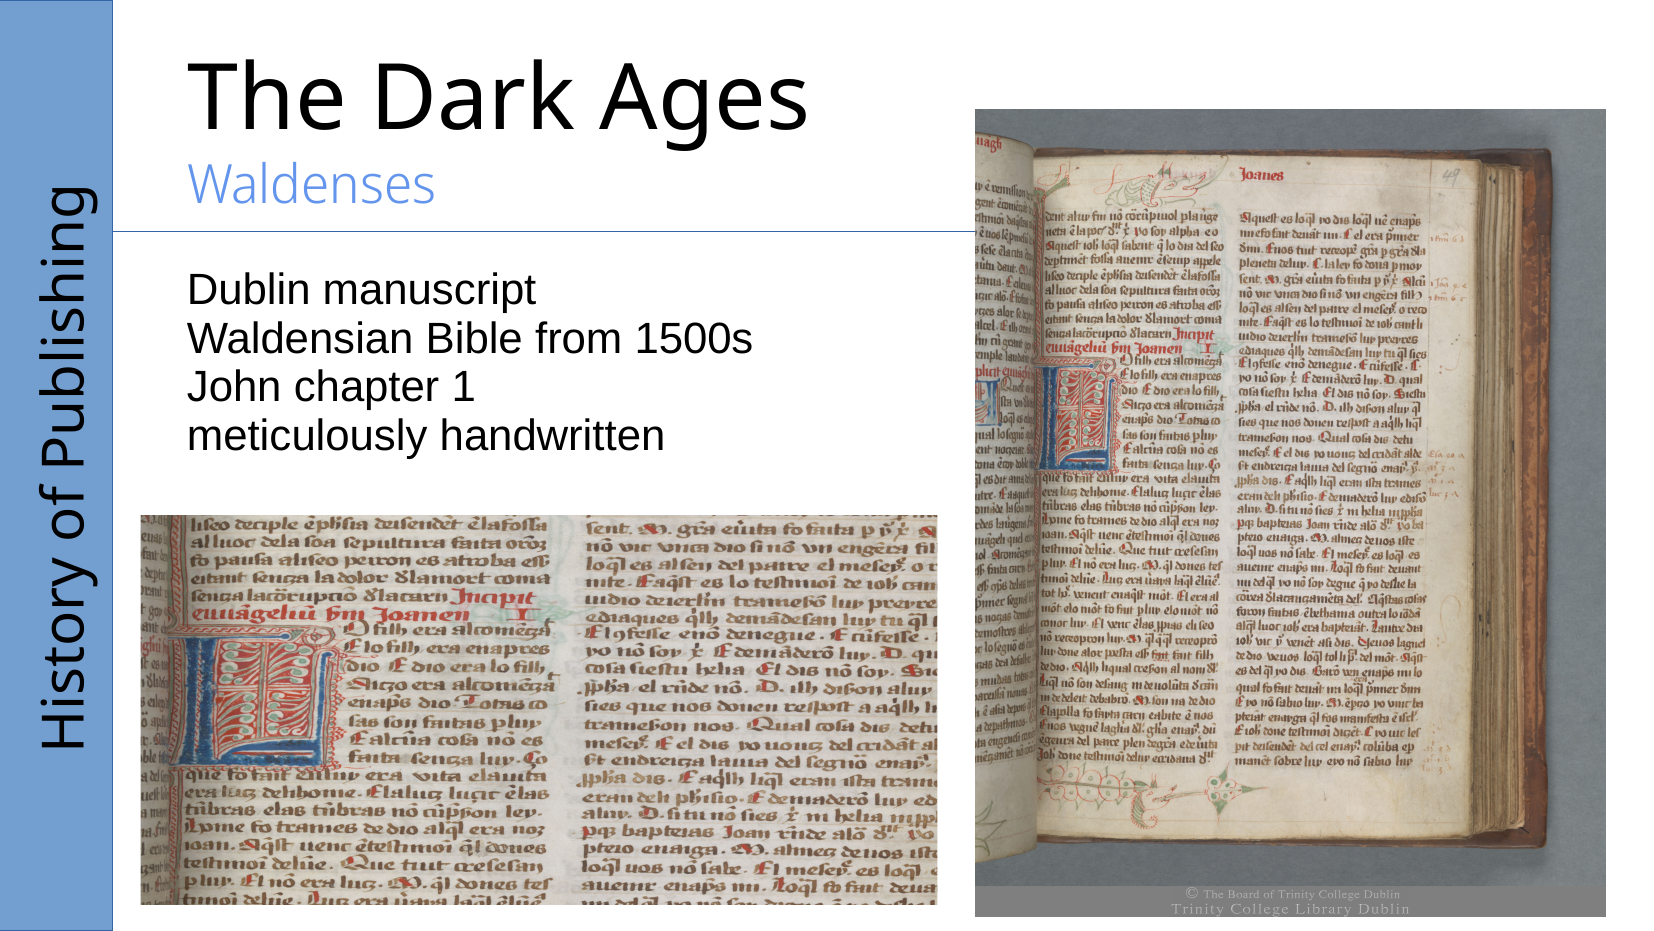

# The Dark Ages
Waldenses
Dublin manuscript
Waldensian Bible from 1500s
John chapter 1
meticulously handwritten
History of Publishing